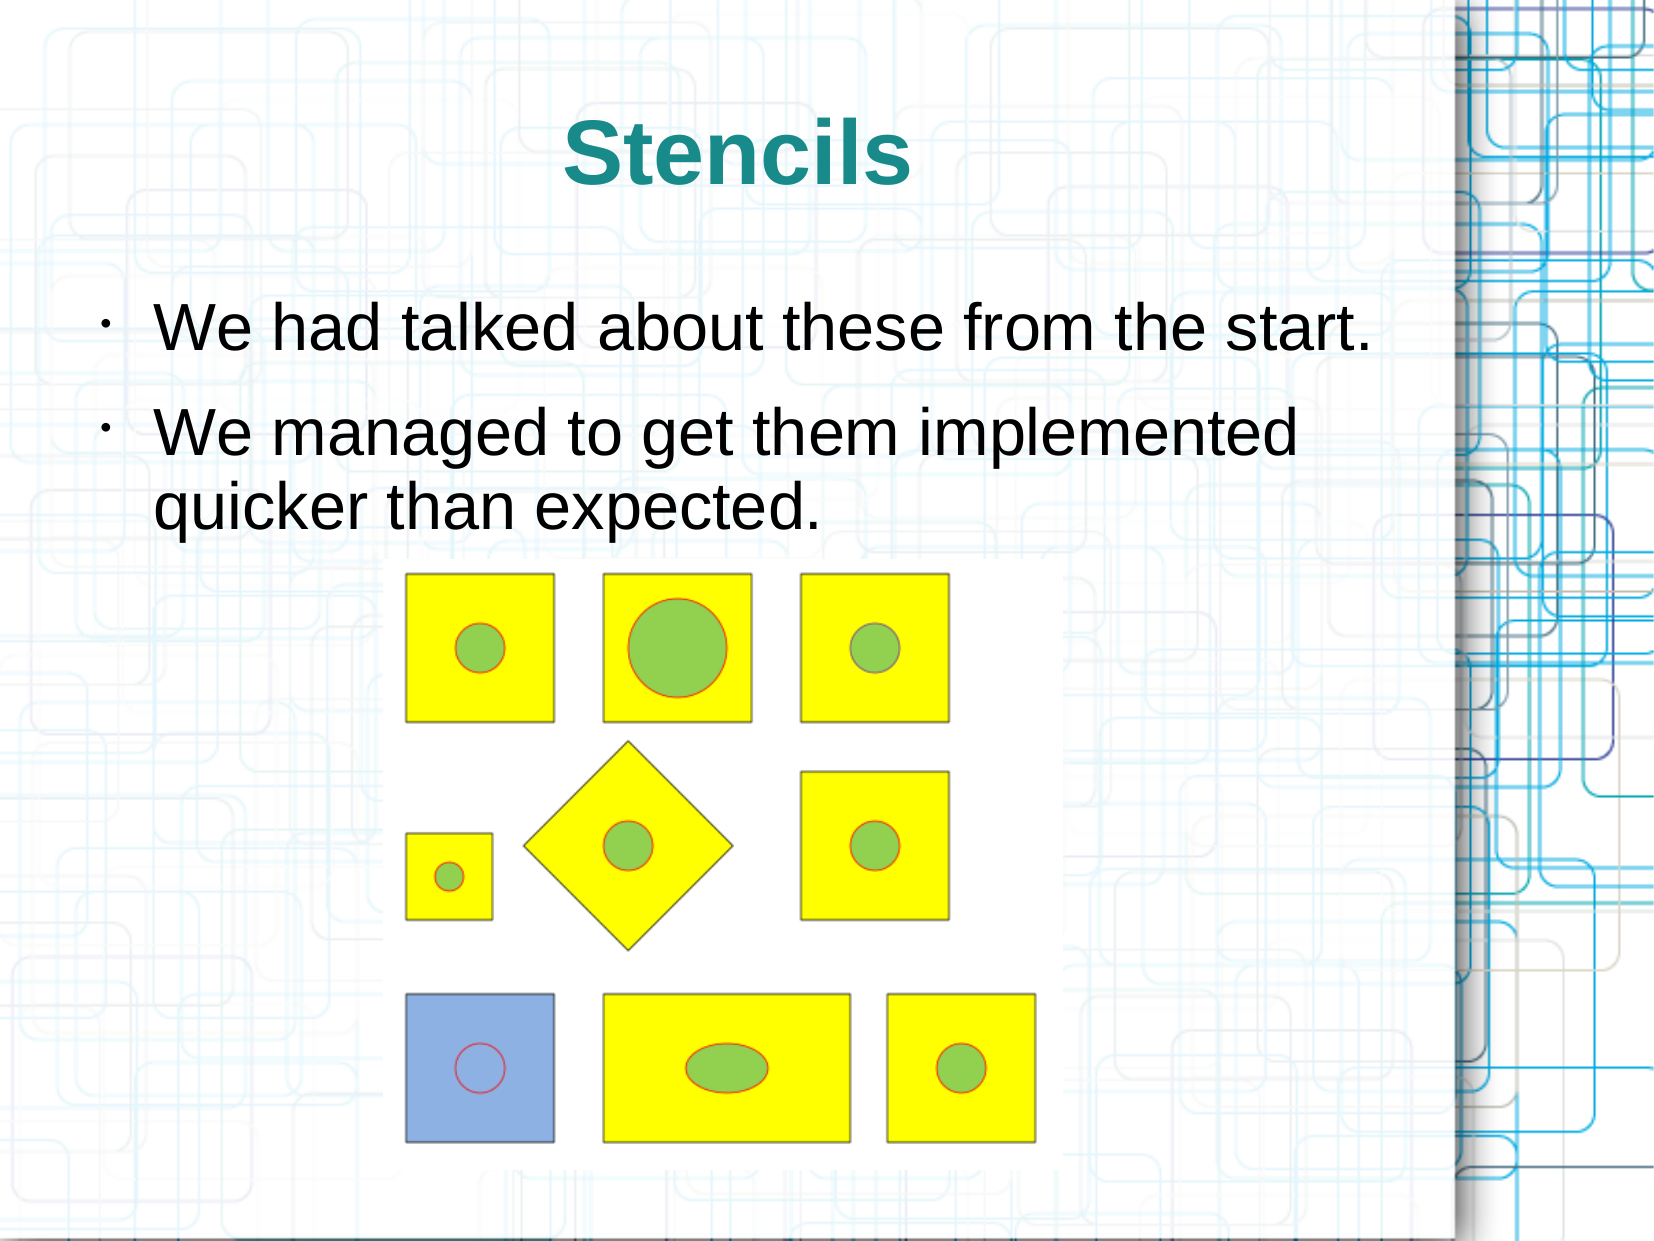

# Stencils
We had talked about these from the start.
We managed to get them implemented quicker than expected.